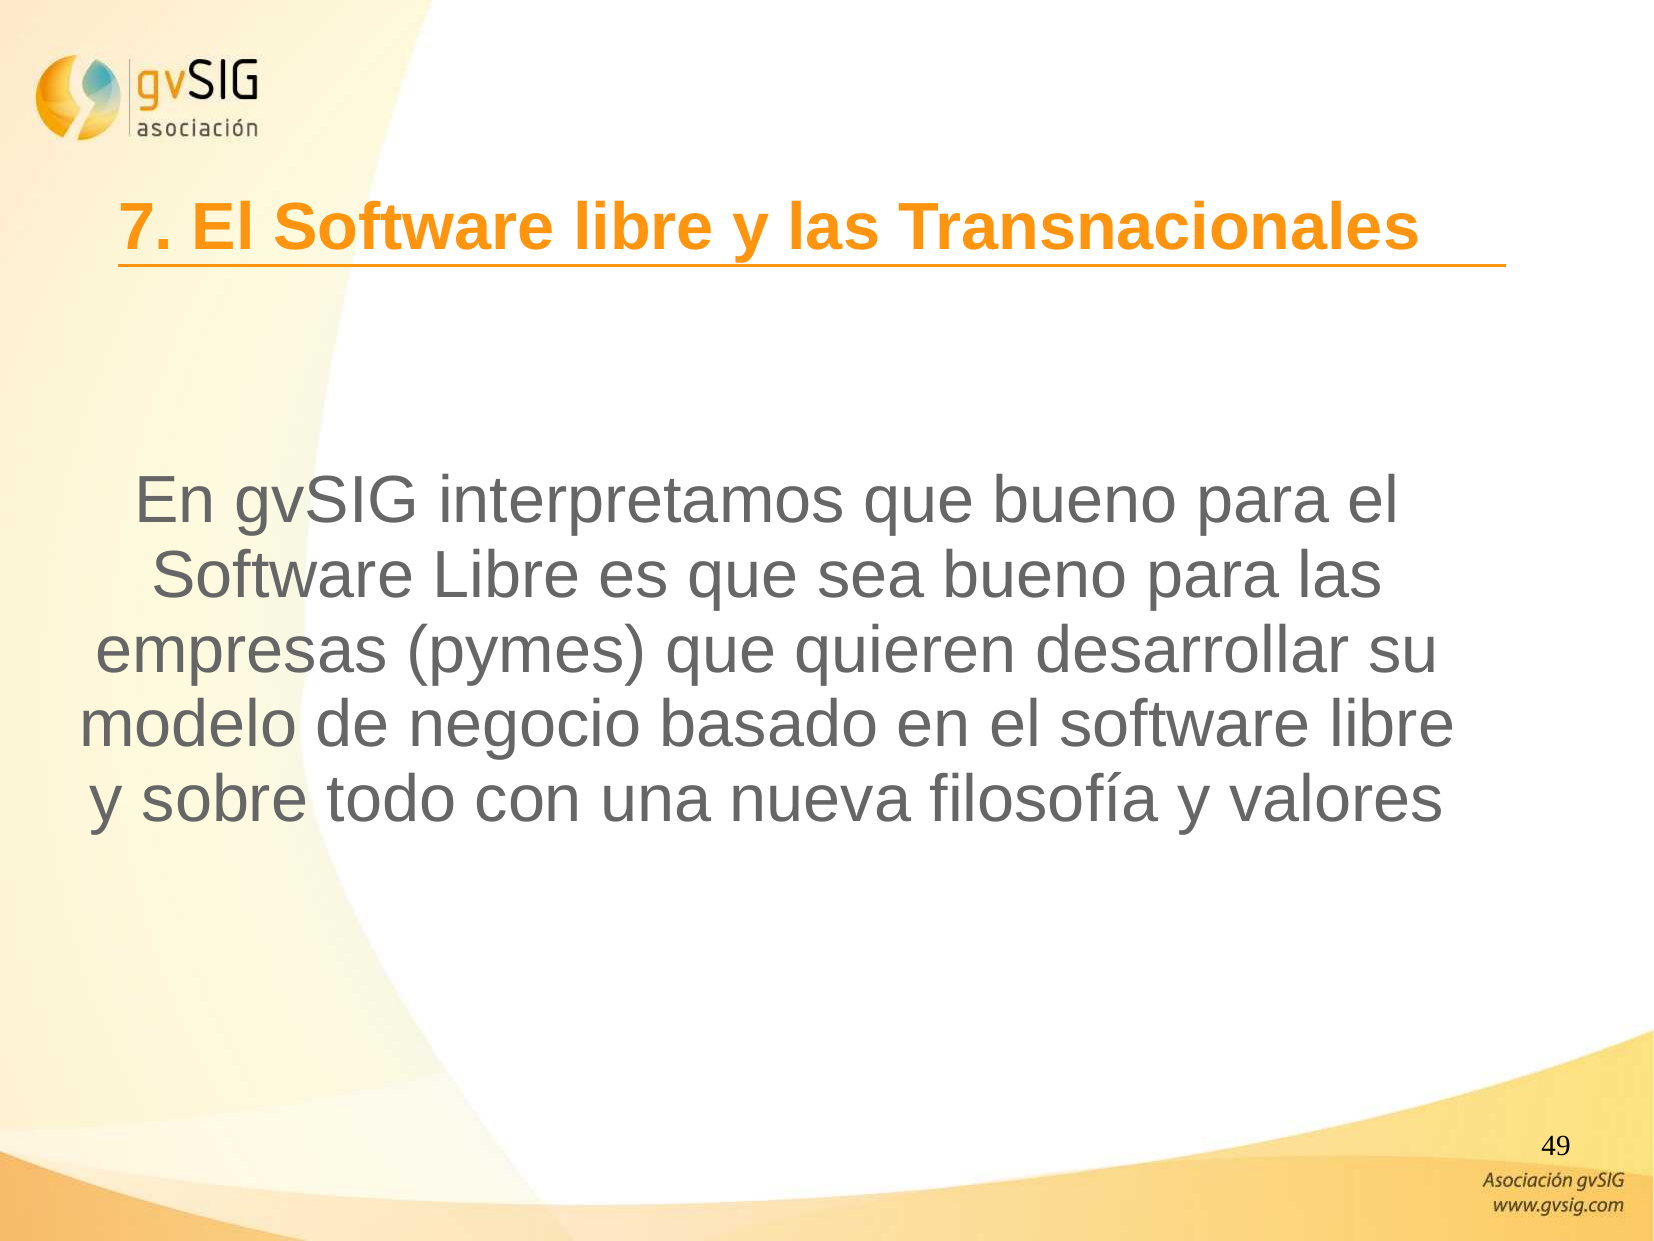

# 7. El Software libre y las Transnacionales
En gvSIG interpretamos que bueno para el Software Libre es que sea bueno para las empresas (pymes) que quieren desarrollar su modelo de negocio basado en el software libre y sobre todo con una nueva filosofía y valores
49